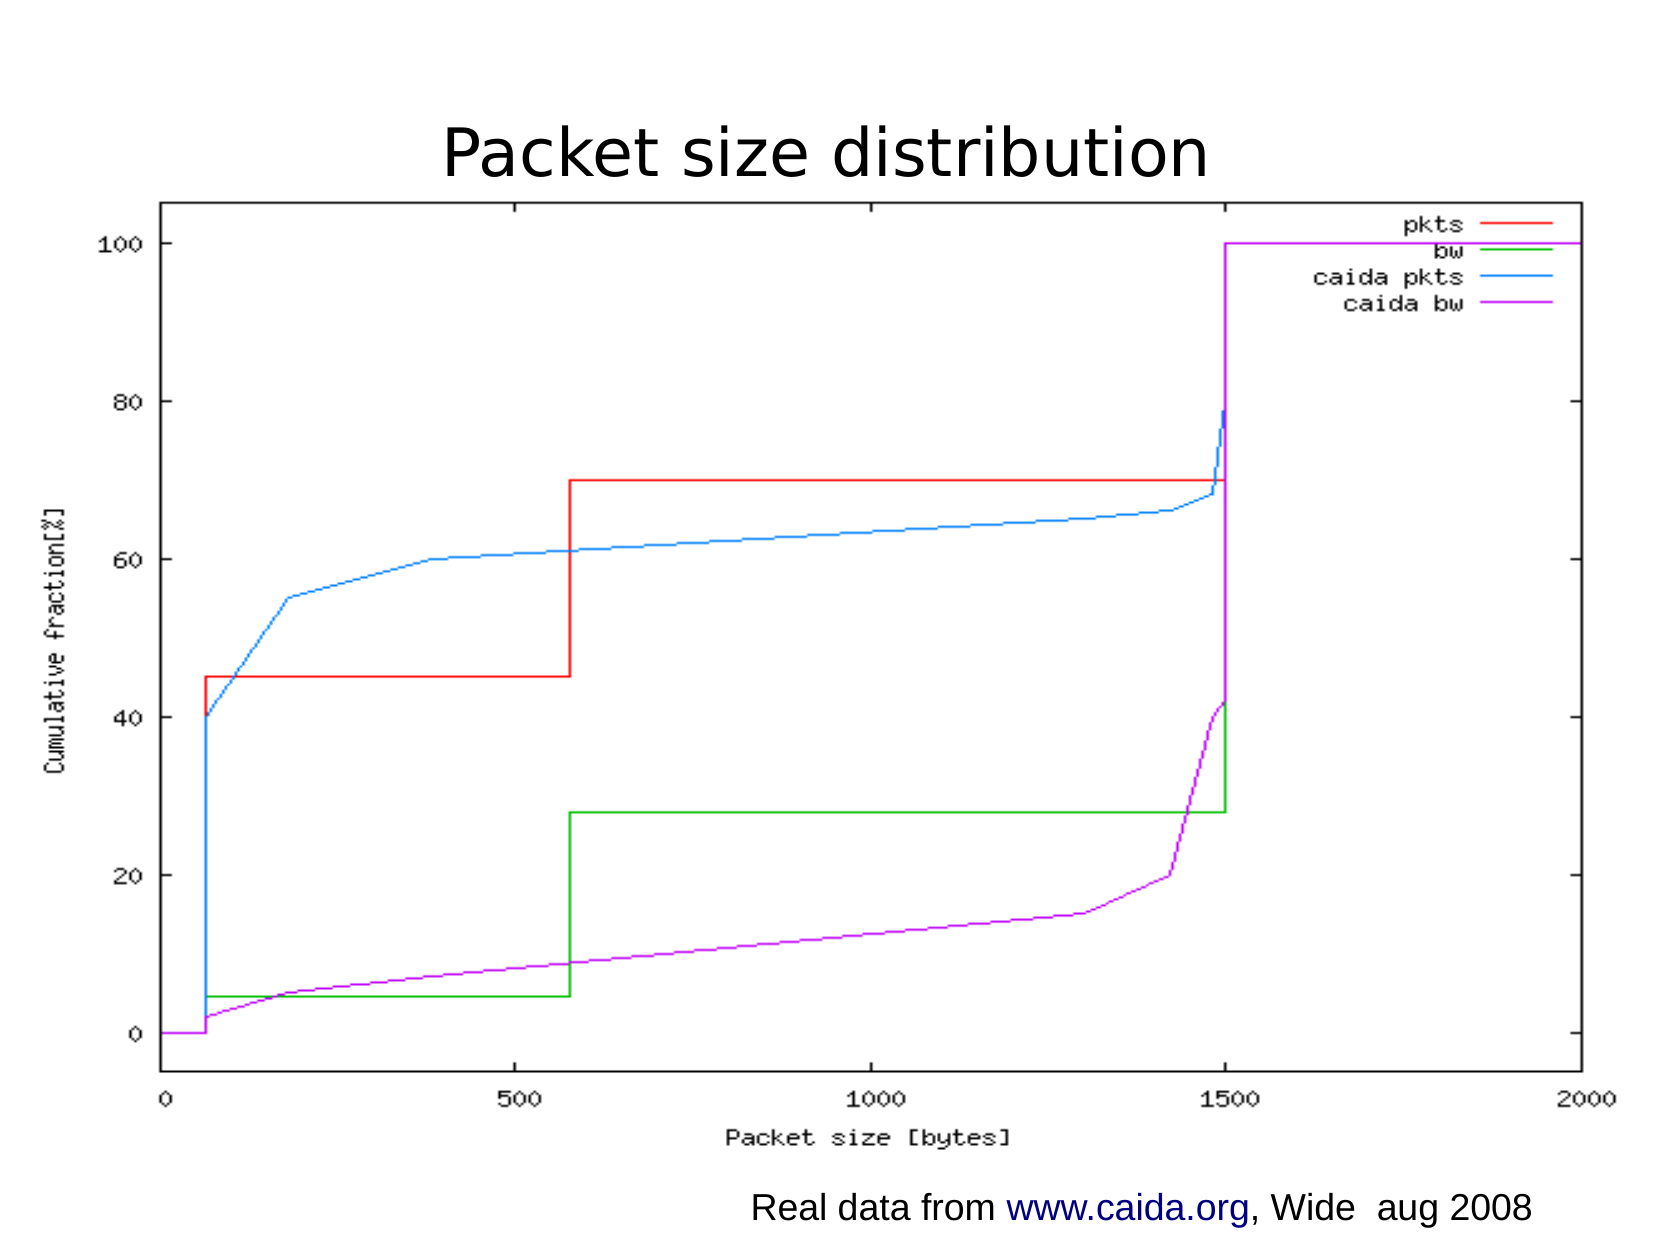

# Packet size distribution
Real data from www.caida.org, Wide aug 2008